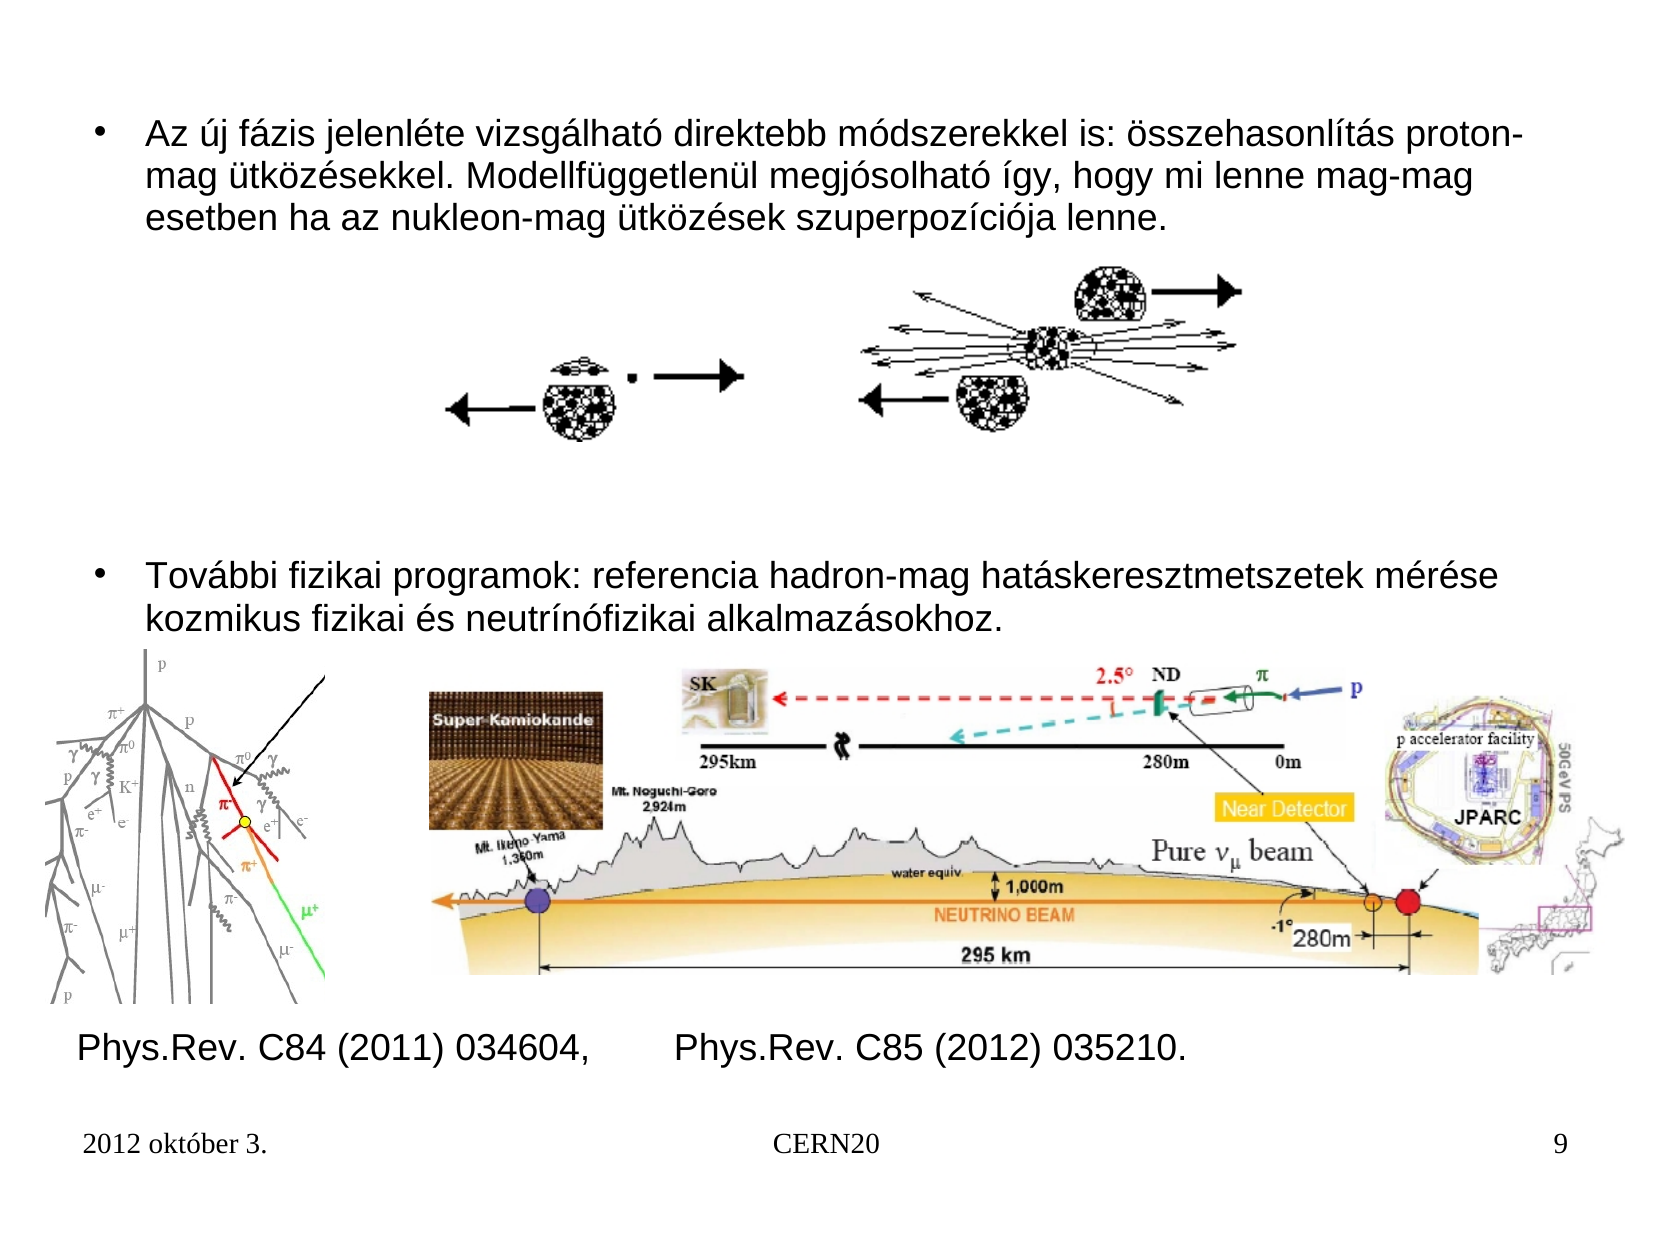

# Az új fázis jelenléte vizsgálható direktebb módszerekkel is: összehasonlítás proton-mag ütközésekkel. Modellfüggetlenül megjósolható így, hogy mi lenne mag-mag esetben ha az nukleon-mag ütközések szuperpozíciója lenne.
További fizikai programok: referencia hadron-mag hatáskeresztmetszetek mérése kozmikus fizikai és neutrínófizikai alkalmazásokhoz.
Phys.Rev. C84 (2011) 034604, Phys.Rev. C85 (2012) 035210.
2012 október 3.
CERN20
9